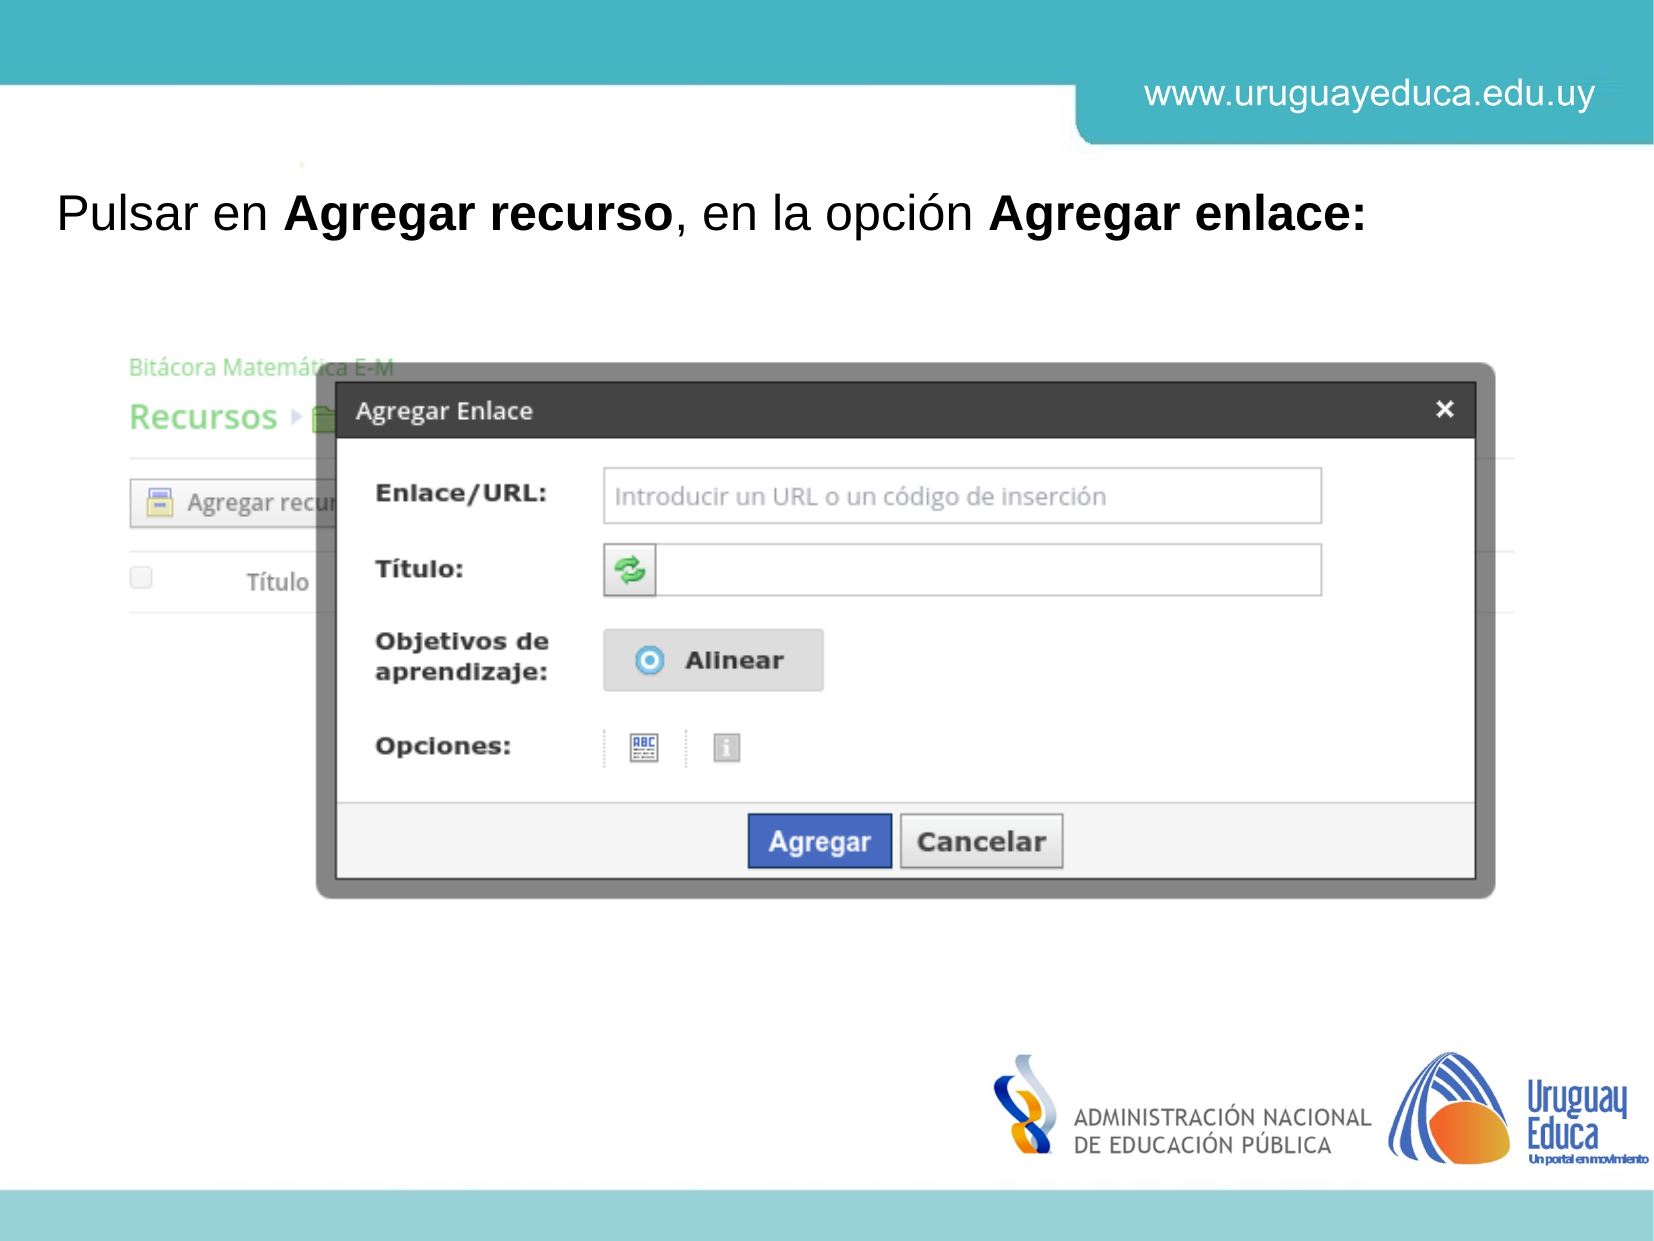

# Pulsar en Agregar recurso, en la opción Agregar enlace: